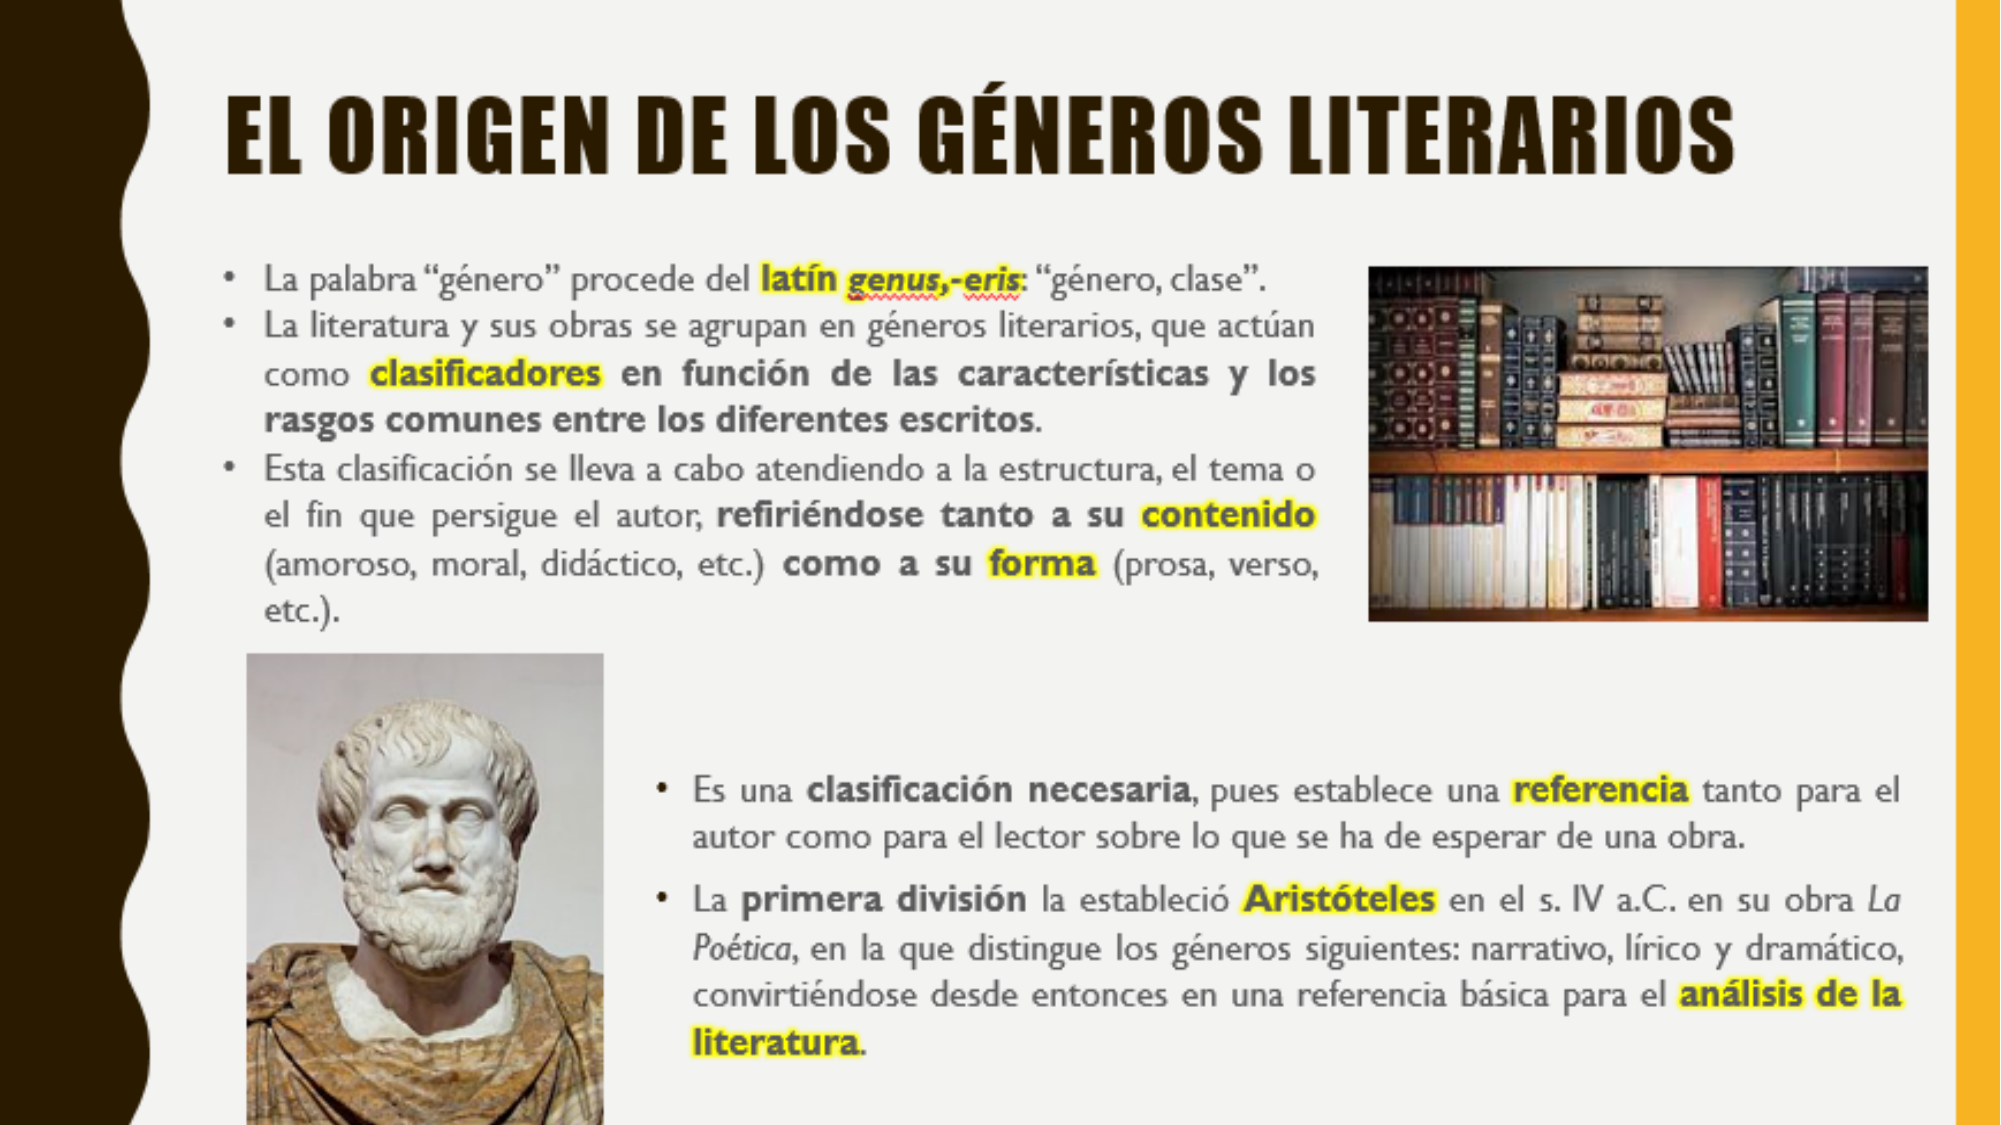

EL ORIGEN DE LOS géneros literarios
La palabra “género” procede del latín genus,-eris: “género, clase”.
La literatura y sus obras se agrupan en géneros literarios, que actúan como clasificadores en función de las características y los rasgos comunes entre los diferentes escritos.
Esta clasificación se lleva a cabo atendiendo a la estructura, el tema o el fin que persigue el autor, refiriéndose tanto a su contenido (amoroso, moral, didáctico, etc.) como a su forma (prosa, verso, etc.).
# Es una clasificación necesaria, pues establece una referencia tanto para el autor como para el lector sobre lo que se ha de esperar de una obra.
La primera división la estableció Aristóteles en el s. IV a.C. en su obra La Poética, en la que distingue los géneros siguientes: narrativo, lírico y dramático, convirtiéndose desde entonces en una referencia básica para el análisis de la literatura.